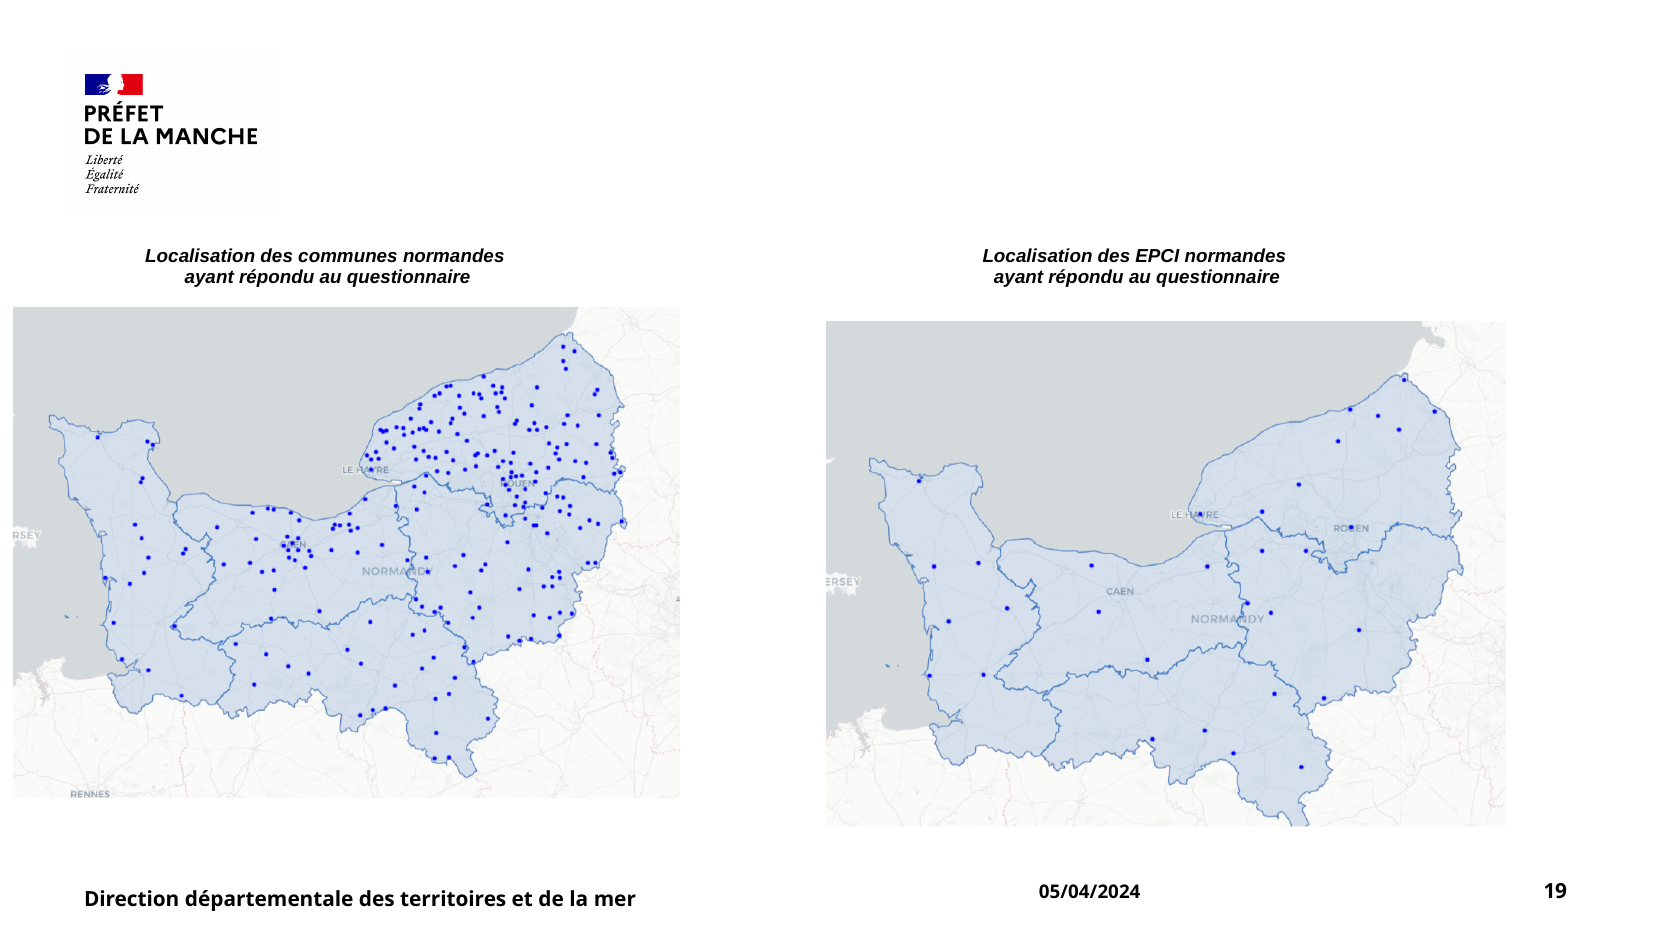

Localisation des EPCI normandes
ayant répondu au questionnaire
Localisation des communes normandes
 ayant répondu au questionnaire
19